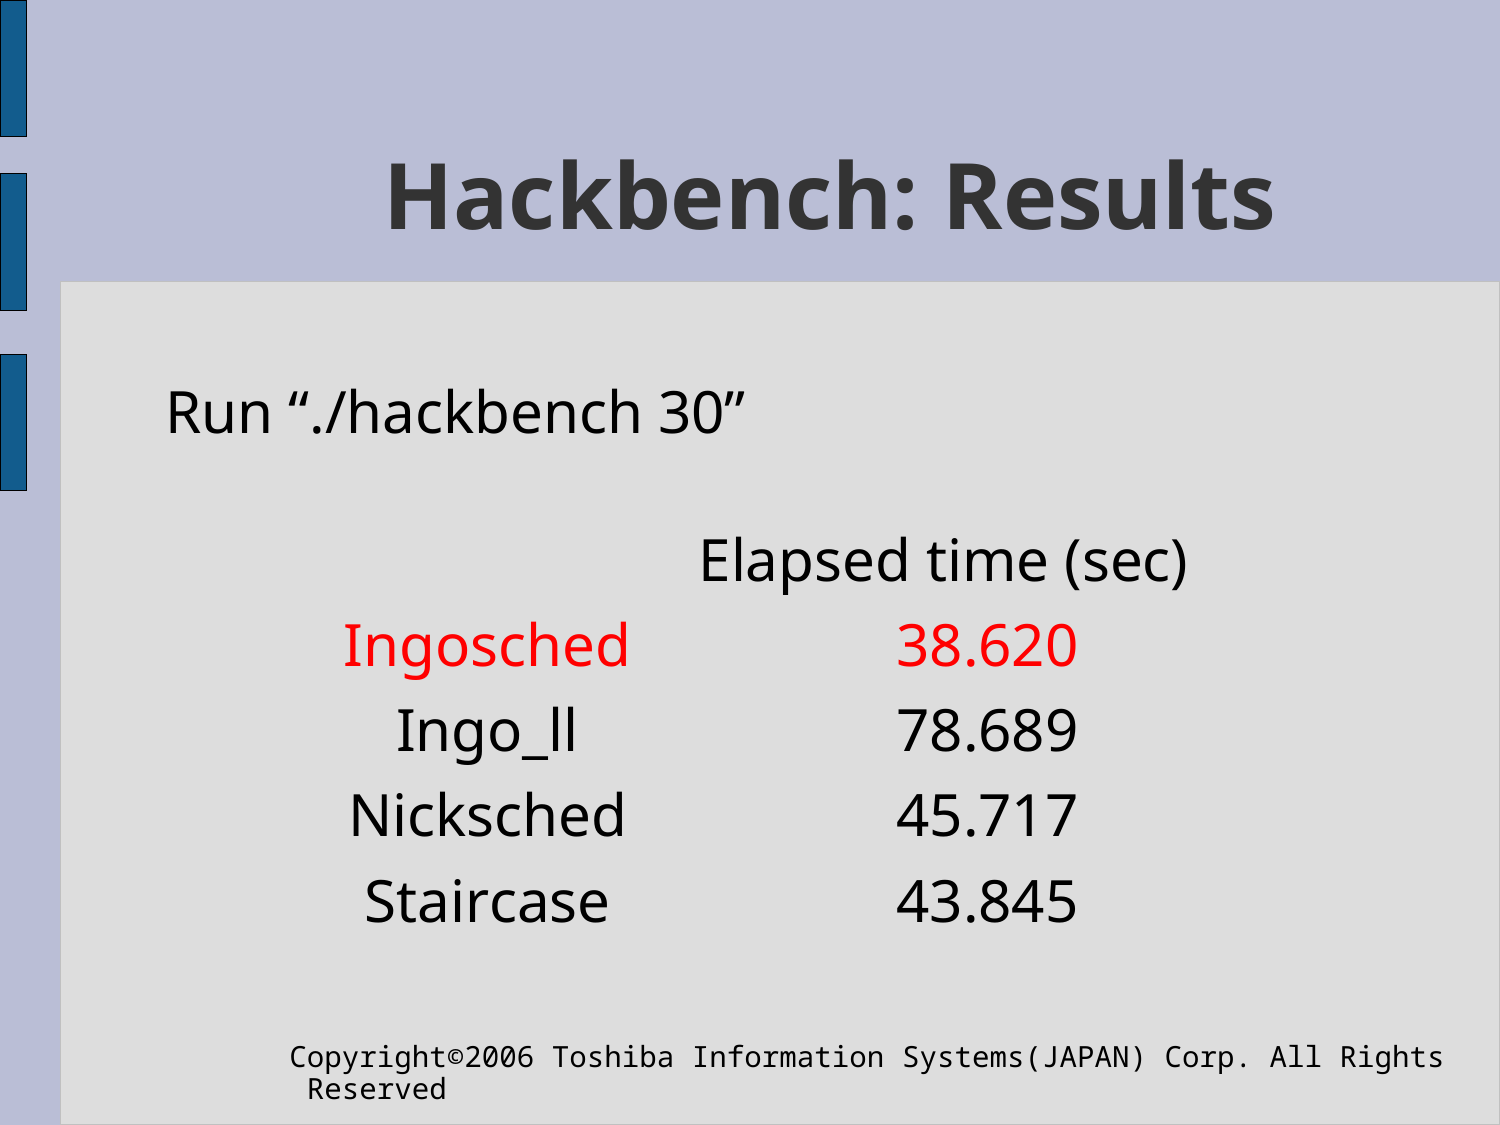

# Hackbench: Results
Run “./hackbench 30”
Elapsed time (sec)
Ingosched
38.620
Ingo_ll
78.689
Nicksched
45.717
Staircase
43.845
Copyright©2006 Toshiba Information Systems(JAPAN) Corp. All Rights Reserved